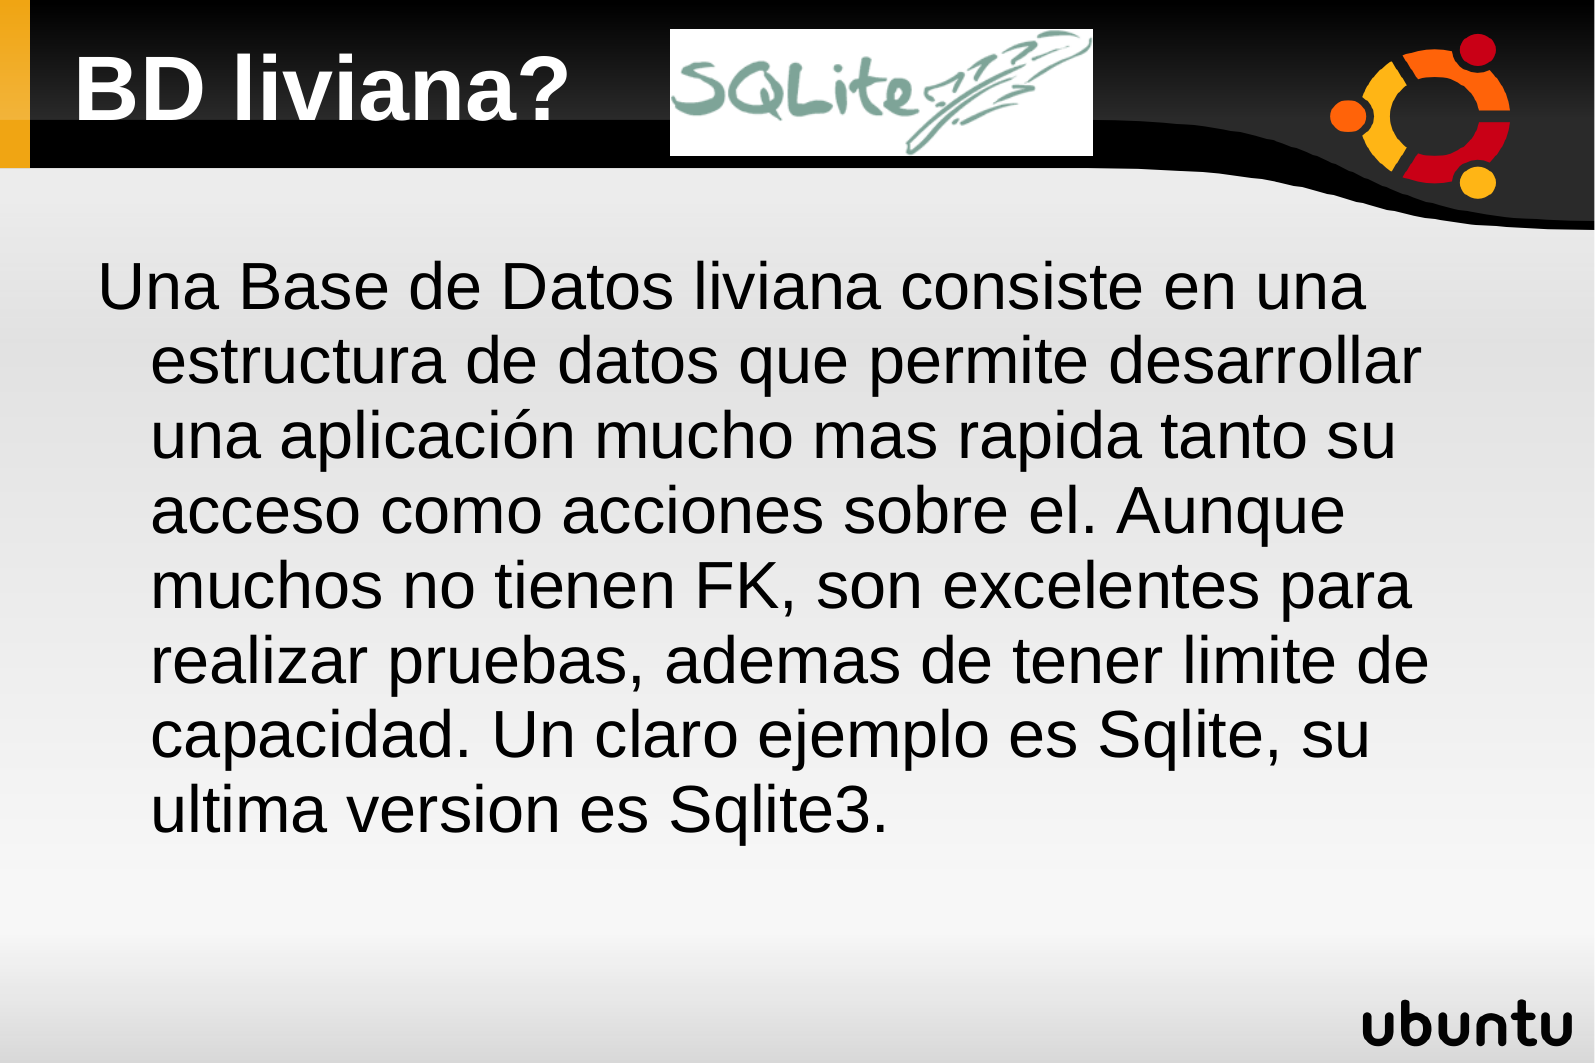

# BD liviana?
Una Base de Datos liviana consiste en una estructura de datos que permite desarrollar una aplicación mucho mas rapida tanto su acceso como acciones sobre el. Aunque muchos no tienen FK, son excelentes para realizar pruebas, ademas de tener limite de capacidad. Un claro ejemplo es Sqlite, su ultima version es Sqlite3.